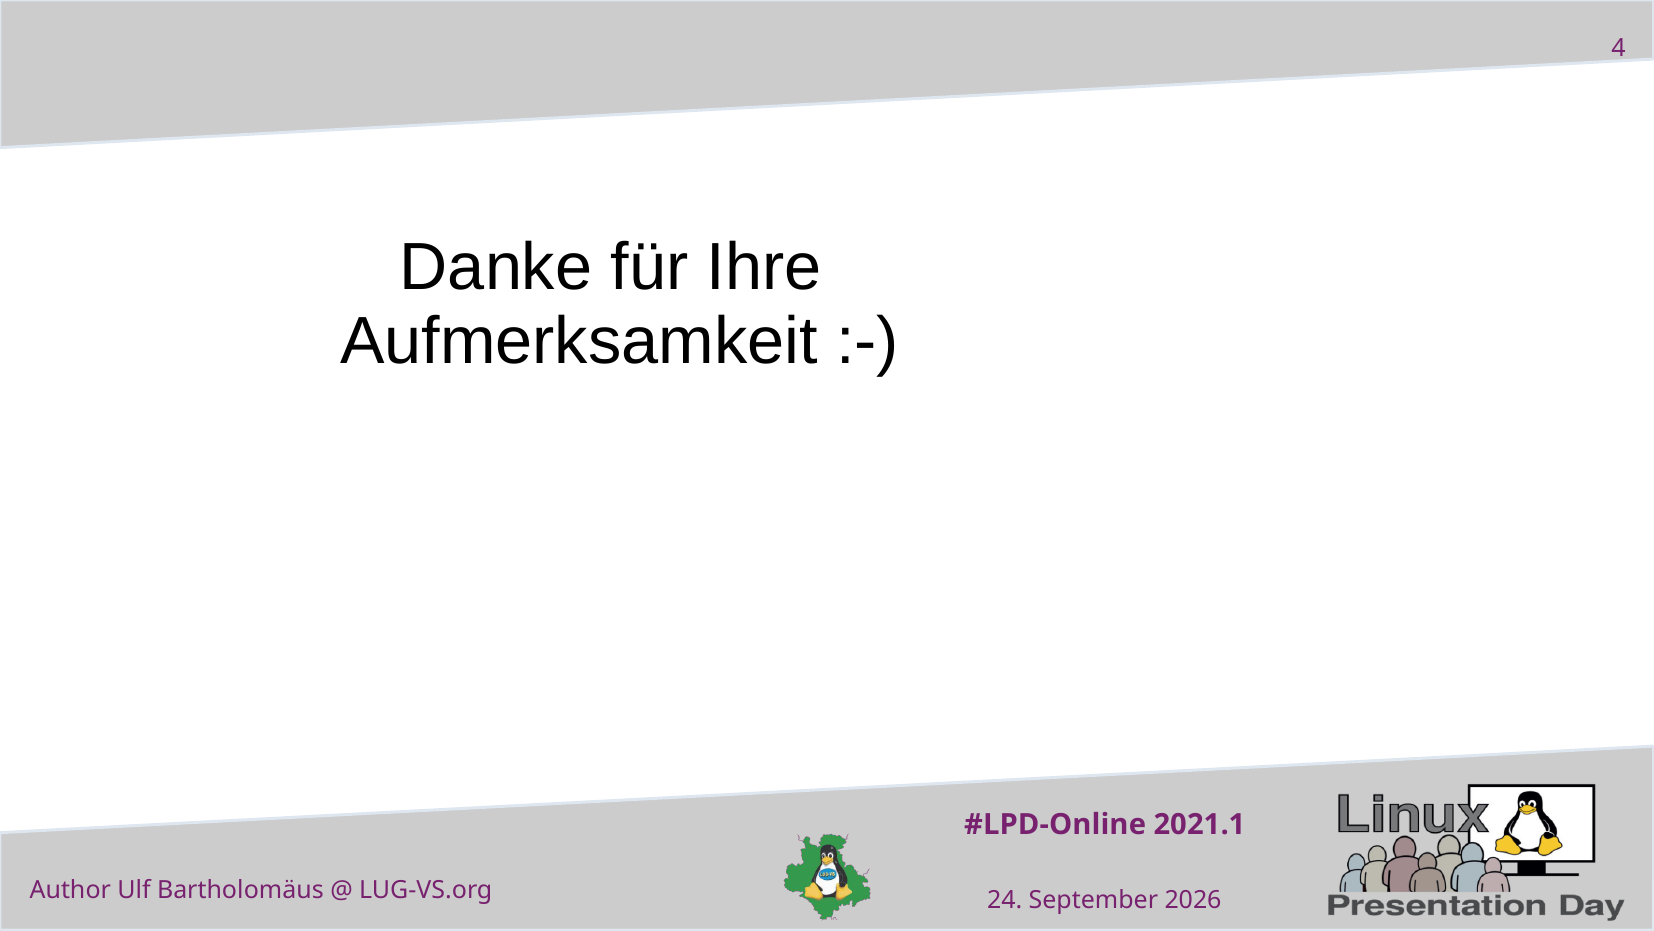

# Danke für Ihre
Aufmerksamkeit :-)
4
Author Ulf Bartholomäus @ LUG-VS.org